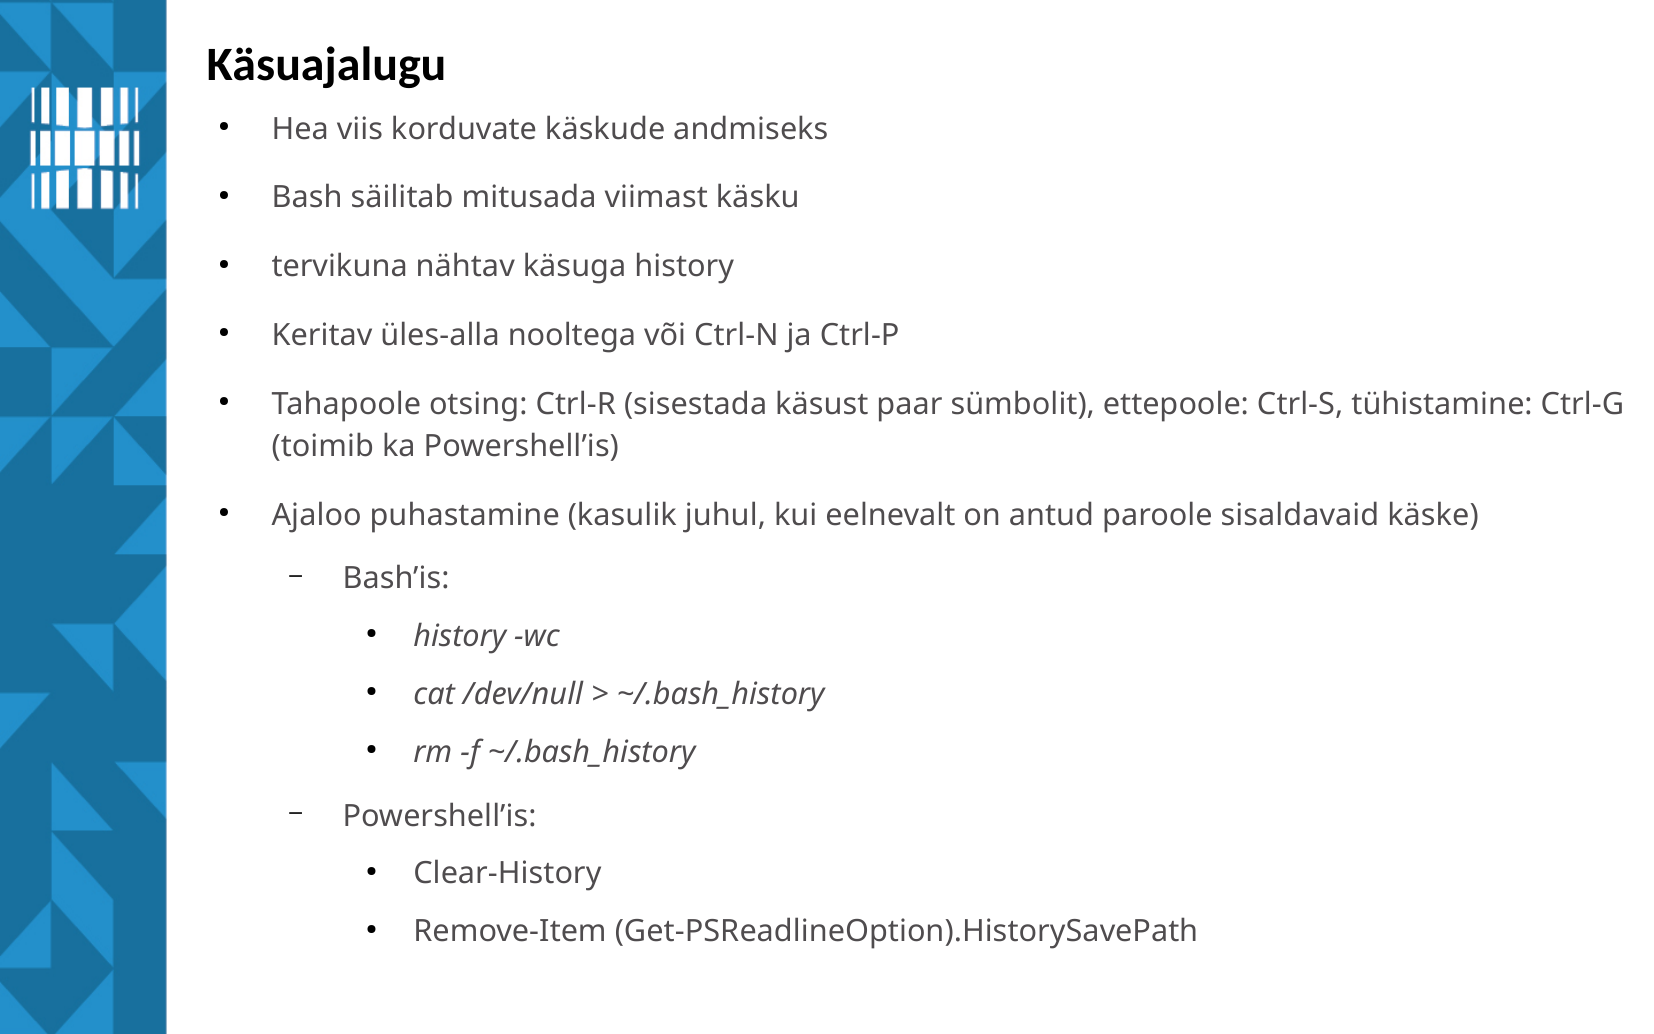

# Käsuajalugu
Hea viis korduvate käskude andmiseks
Bash säilitab mitusada viimast käsku
tervikuna nähtav käsuga history
Keritav üles-alla nooltega või Ctrl-N ja Ctrl-P
Tahapoole otsing: Ctrl-R (sisestada käsust paar sümbolit), ettepoole: Ctrl-S, tühistamine: Ctrl-G (toimib ka Powershell’is)
Ajaloo puhastamine (kasulik juhul, kui eelnevalt on antud paroole sisaldavaid käske)
Bash’is:
history -wc
cat /dev/null > ~/.bash_history
rm -f ~/.bash_history
Powershell’is:
Clear-History
Remove-Item (Get-PSReadlineOption).HistorySavePath